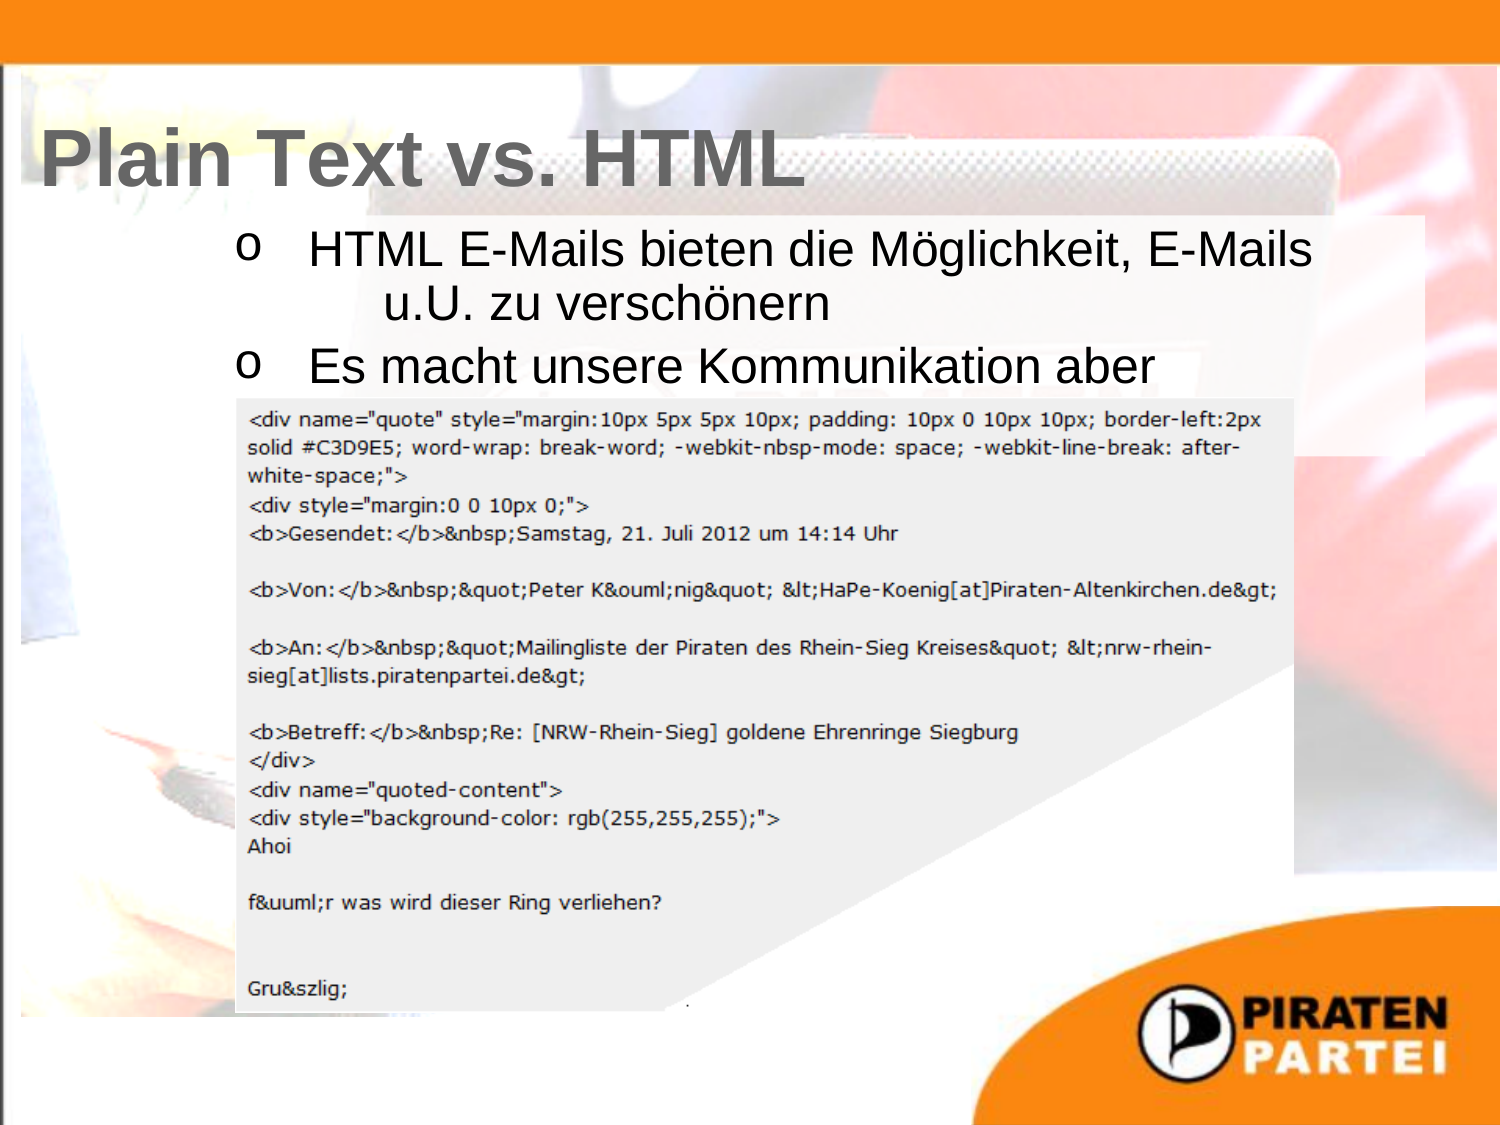

Plain Text vs. HTML
# HTML E-Mails bieten die Möglichkeit, E-Mails u.U. zu verschönern
Es macht unsere Kommunikation aber unleserlich: